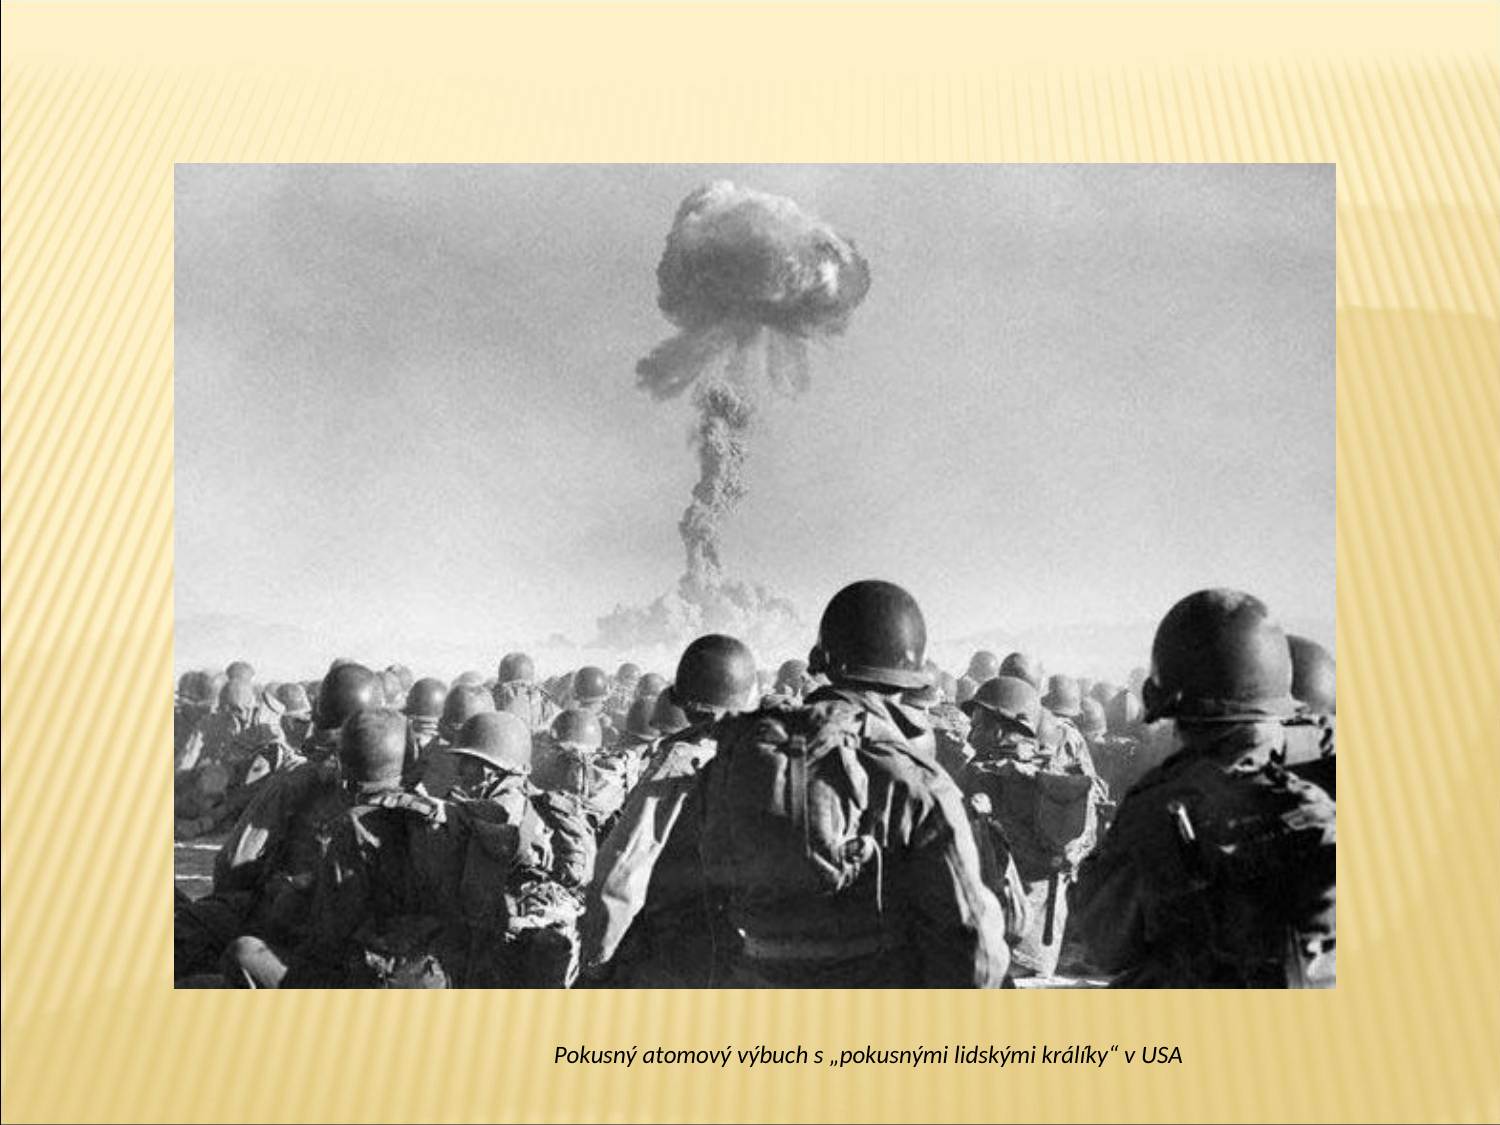

Pokusný atomový výbuch s „pokusnými lidskými králíky“ v USA